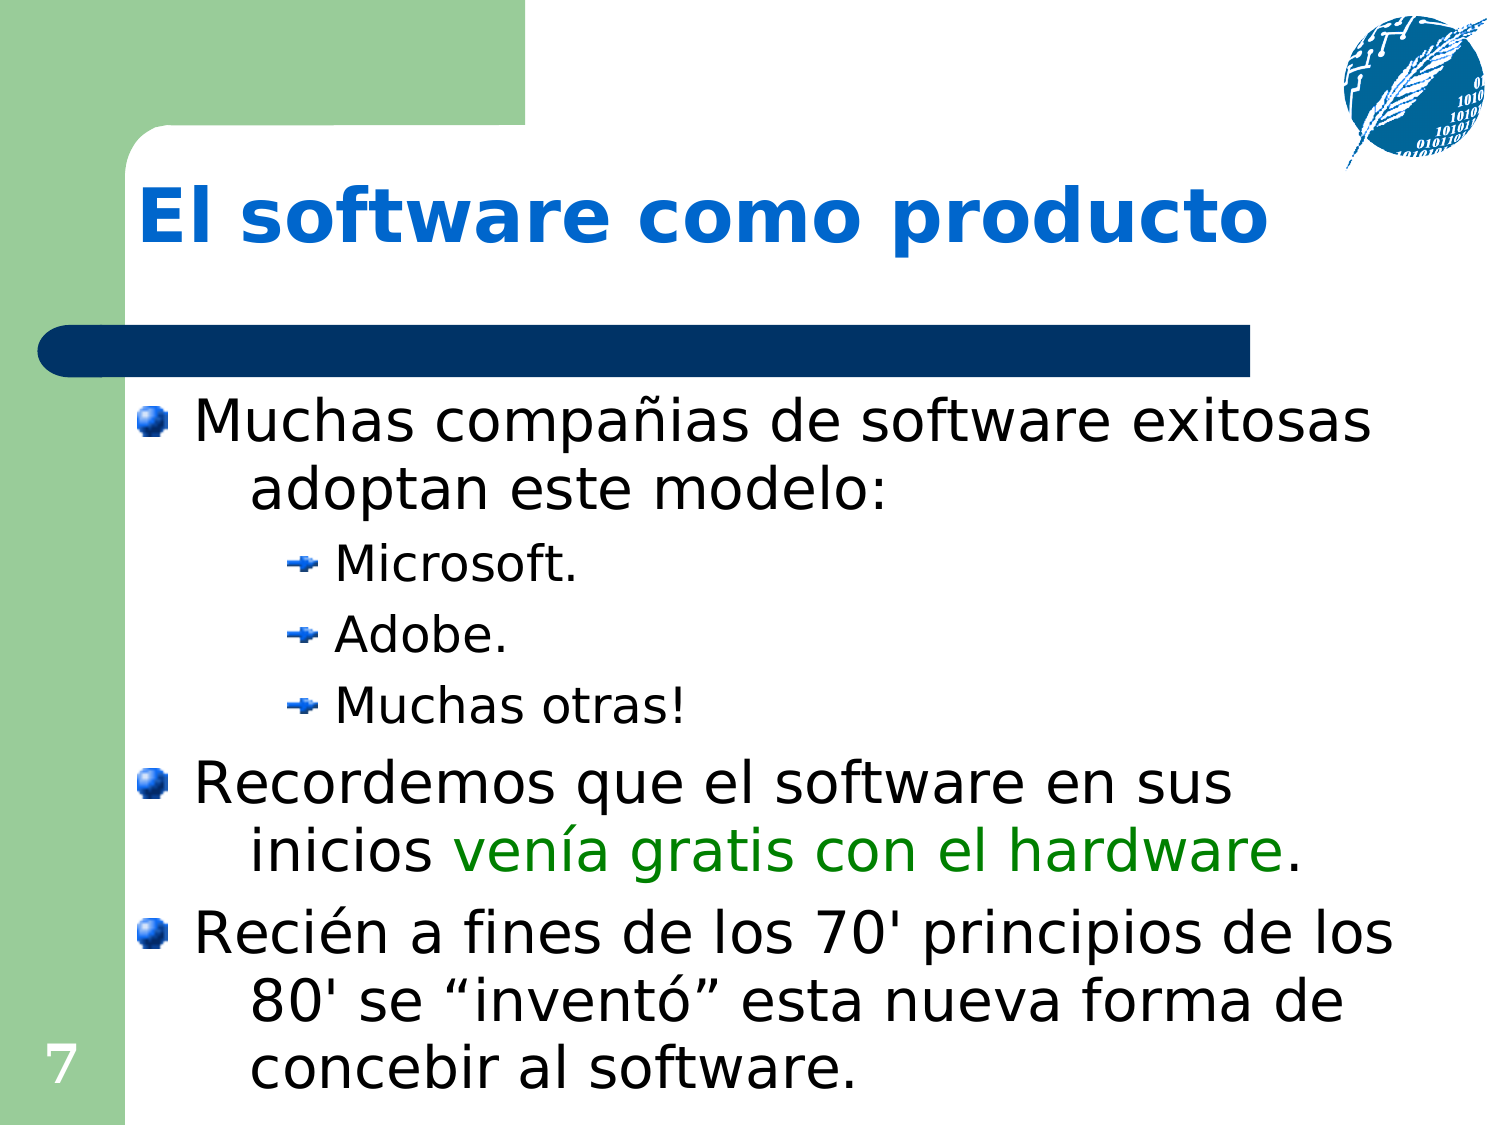

# El software como producto
Muchas compañias de software exitosas adoptan este modelo:
Microsoft.
Adobe.
Muchas otras!
Recordemos que el software en sus inicios venía gratis con el hardware.
Recién a fines de los 70' principios de los 80' se “inventó” esta nueva forma de concebir al software.
7